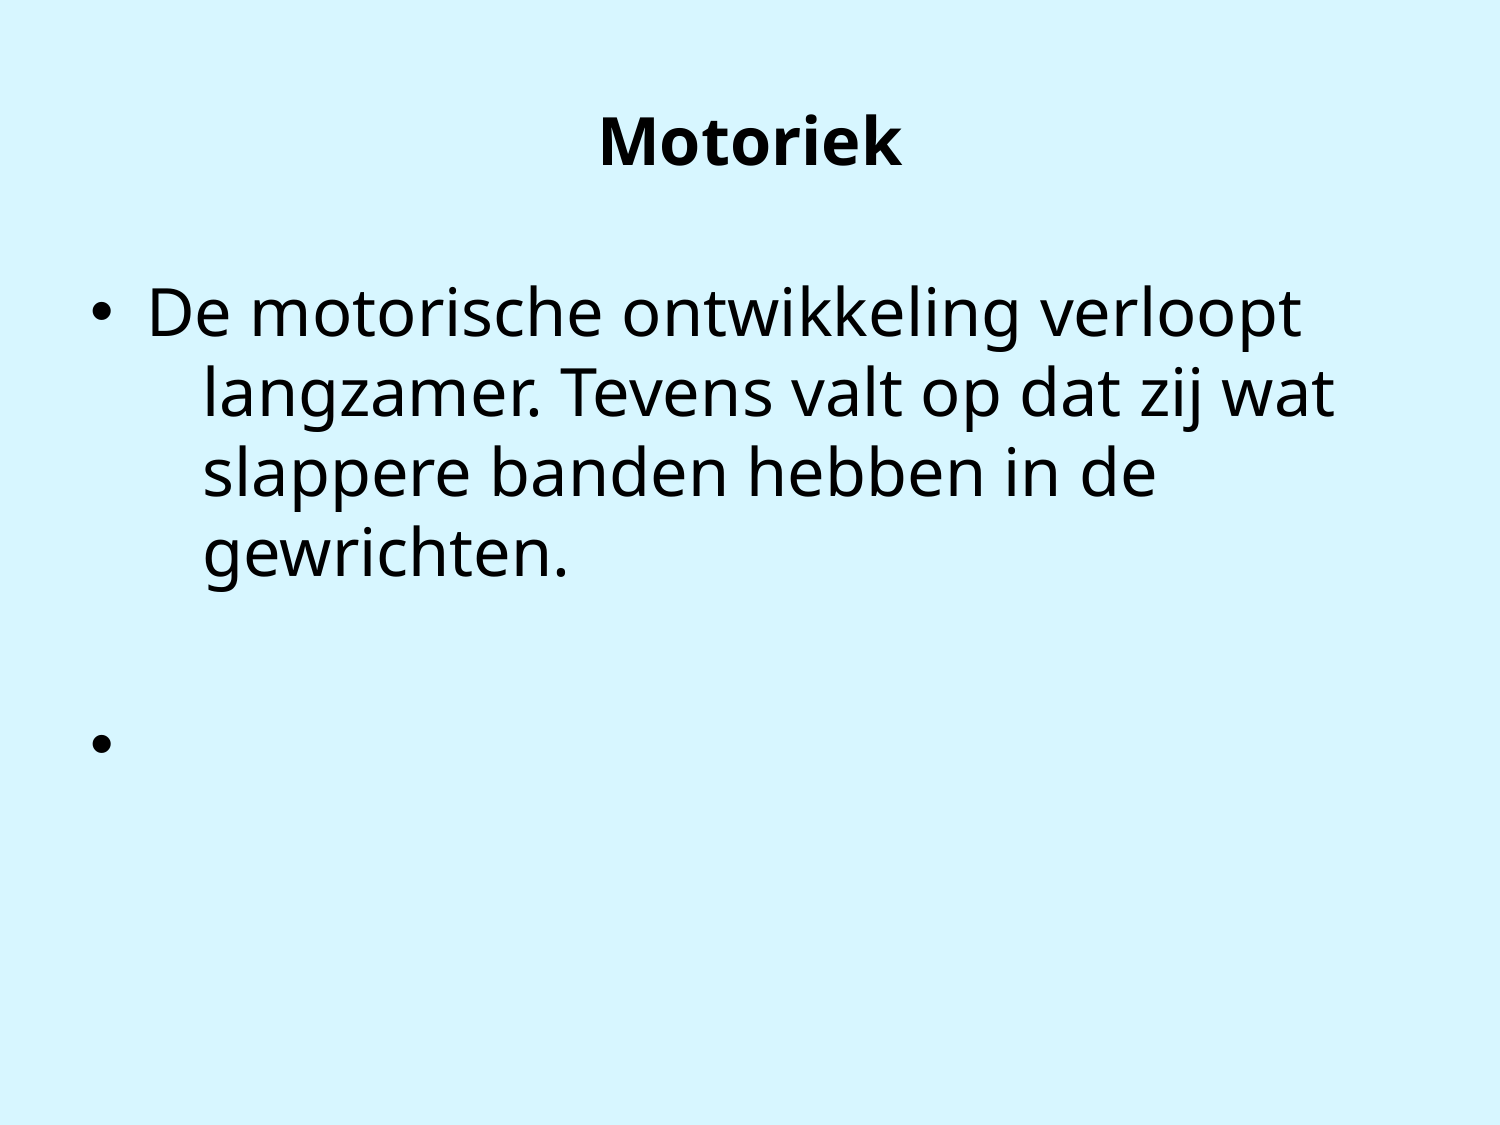

# Motoriek
De motorische ontwikkeling verloopt langzamer. Tevens valt op dat zij wat slappere banden hebben in de gewrichten.